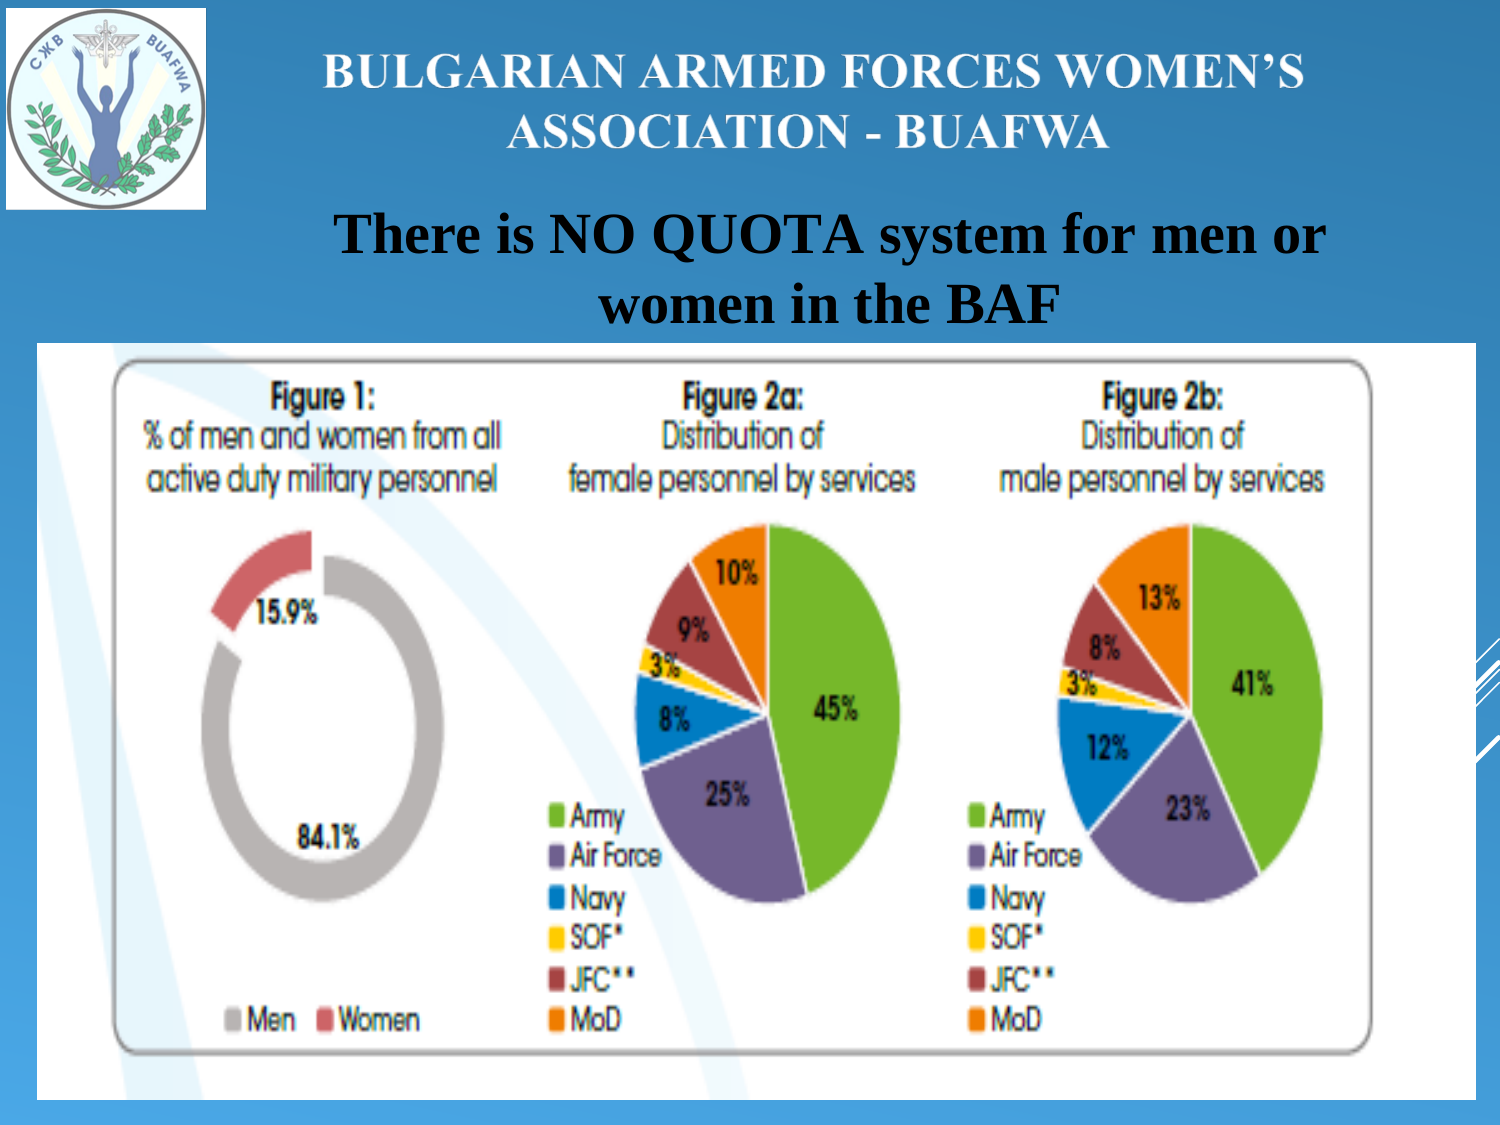

There is NO QUOTA system for men or women in the BAF